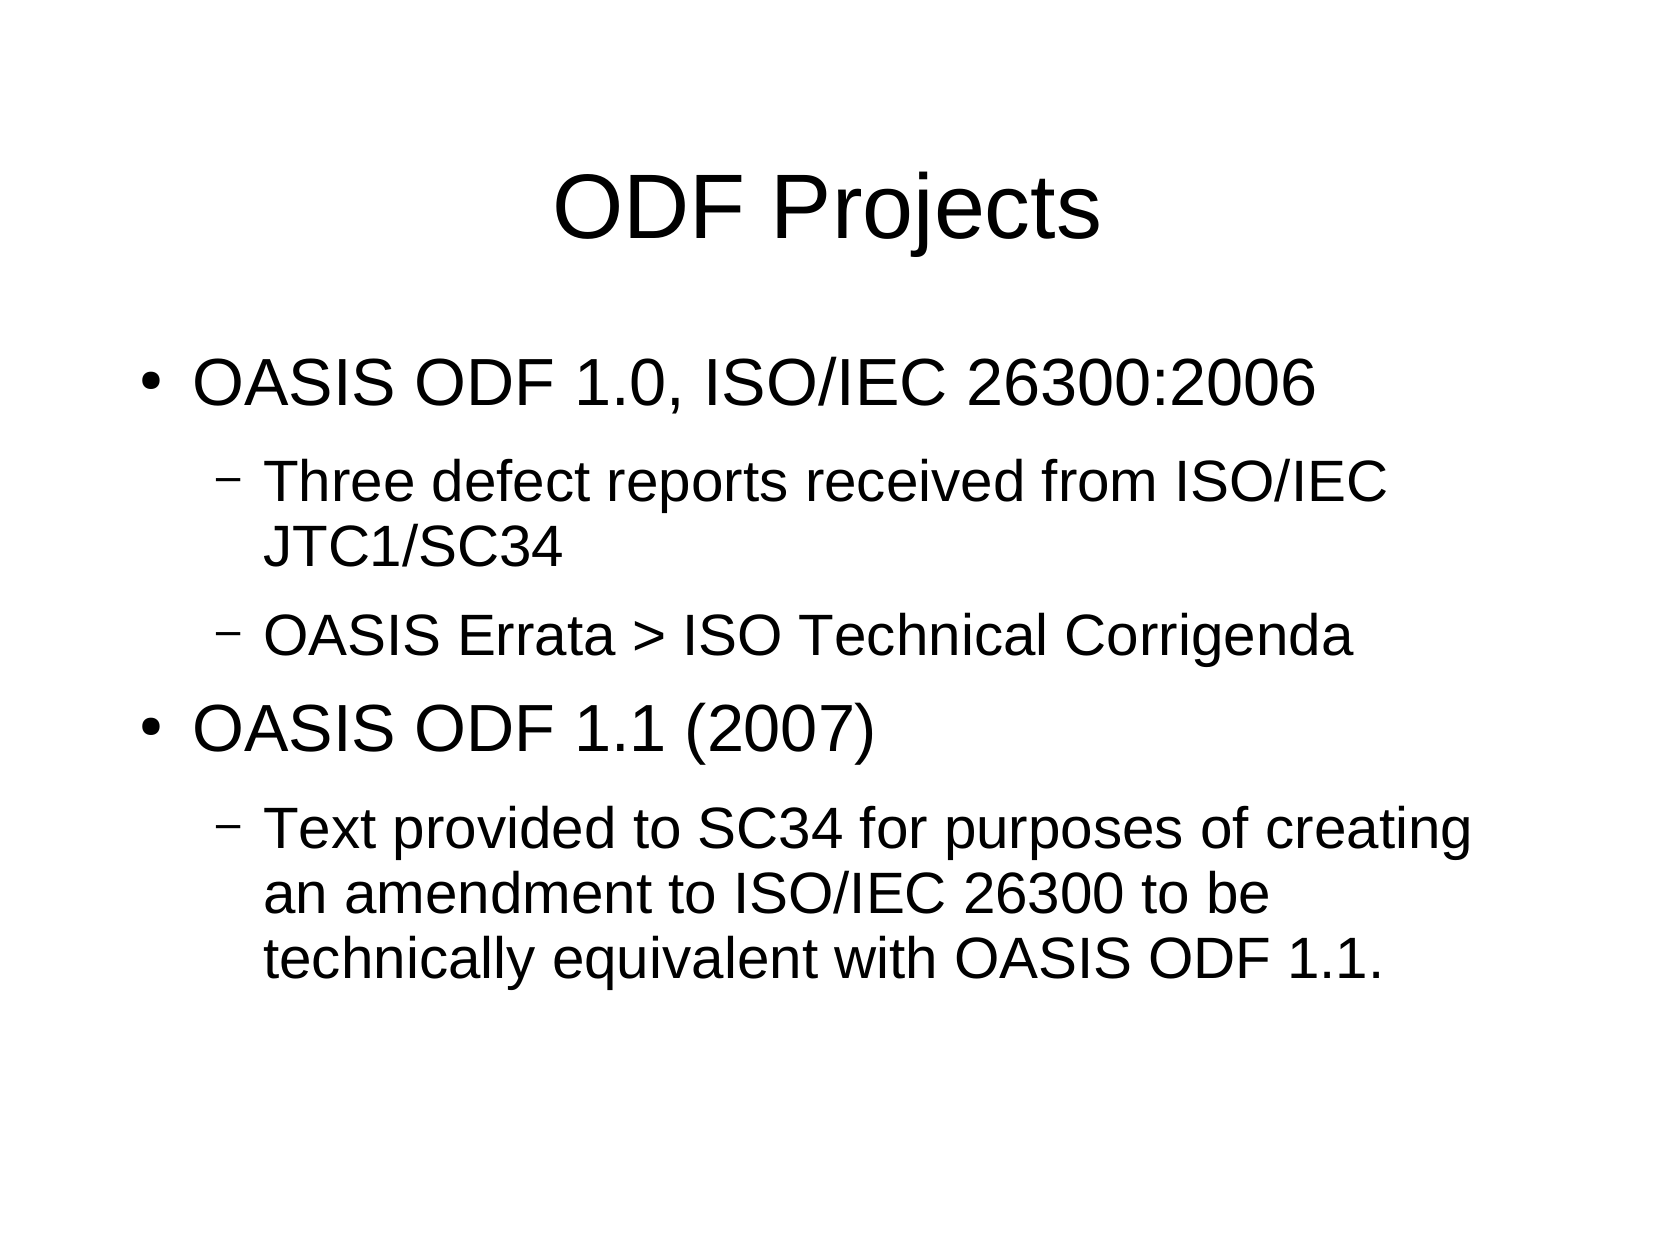

# ODF Projects
OASIS ODF 1.0, ISO/IEC 26300:2006
Three defect reports received from ISO/IEC JTC1/SC34
OASIS Errata > ISO Technical Corrigenda
OASIS ODF 1.1 (2007)
Text provided to SC34 for purposes of creating an amendment to ISO/IEC 26300 to be technically equivalent with OASIS ODF 1.1.